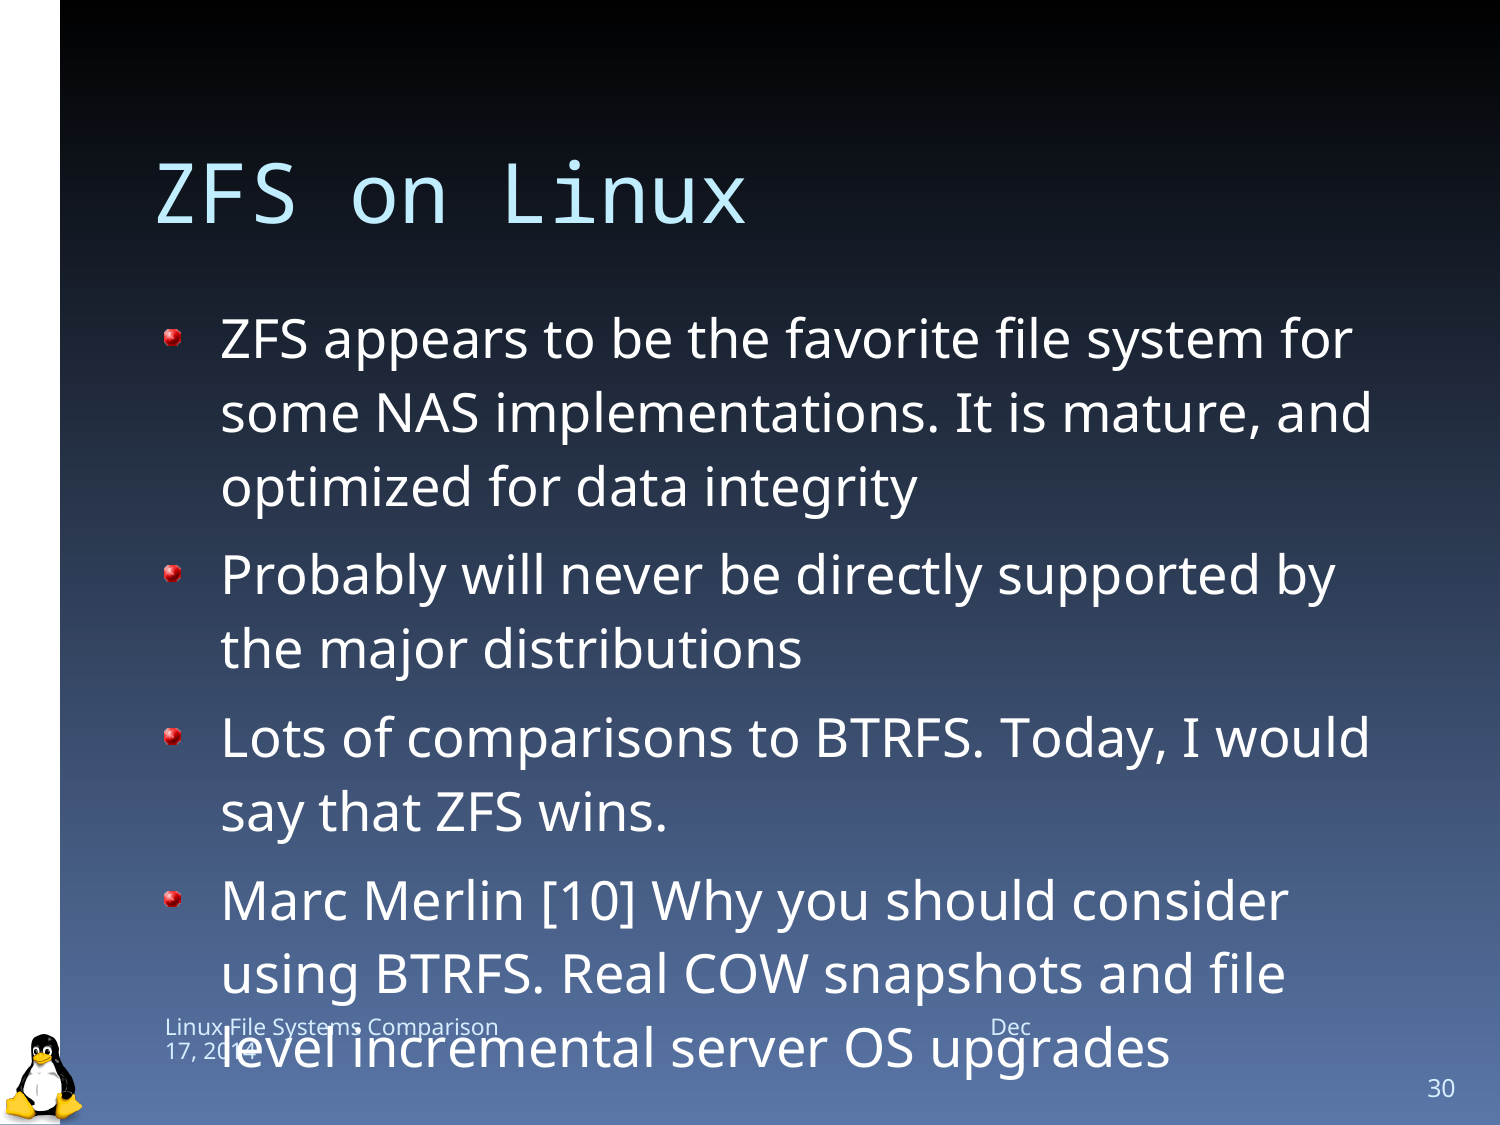

# ZFS on Linux
ZFS appears to be the favorite file system for some NAS implementations. It is mature, and optimized for data integrity
Probably will never be directly supported by the major distributions
Lots of comparisons to BTRFS. Today, I would say that ZFS wins.
Marc Merlin [10] Why you should consider using BTRFS. Real COW snapshots and file level incremental server OS upgrades
Linux File Systems Comparison Dec 17, 2014
Dec 17, 2014
30